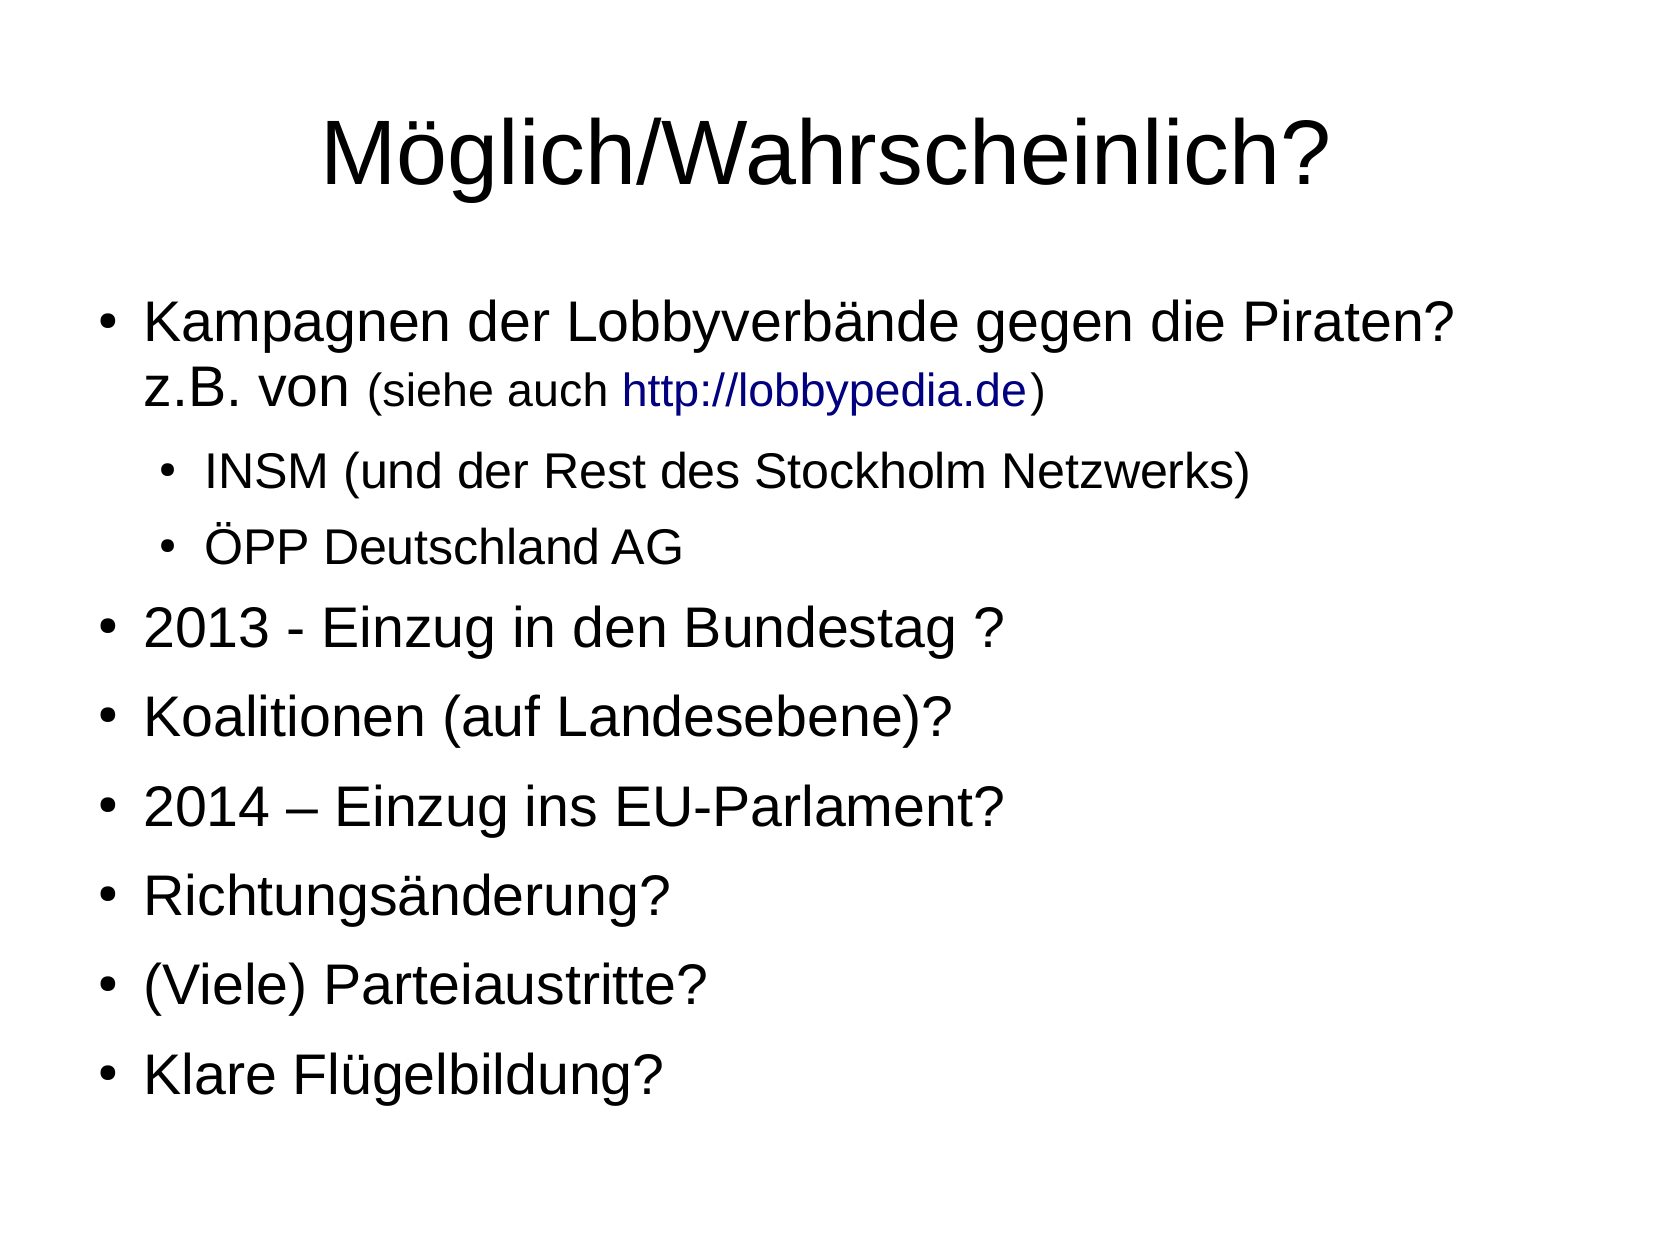

# Möglich/Wahrscheinlich?
Kampagnen der Lobbyverbände gegen die Piraten? z.B. von (siehe auch http://lobbypedia.de)
INSM (und der Rest des Stockholm Netzwerks)
ÖPP Deutschland AG
2013 - Einzug in den Bundestag ?
Koalitionen (auf Landesebene)?
2014 – Einzug ins EU-Parlament?
Richtungsänderung?
(Viele) Parteiaustritte?
Klare Flügelbildung?